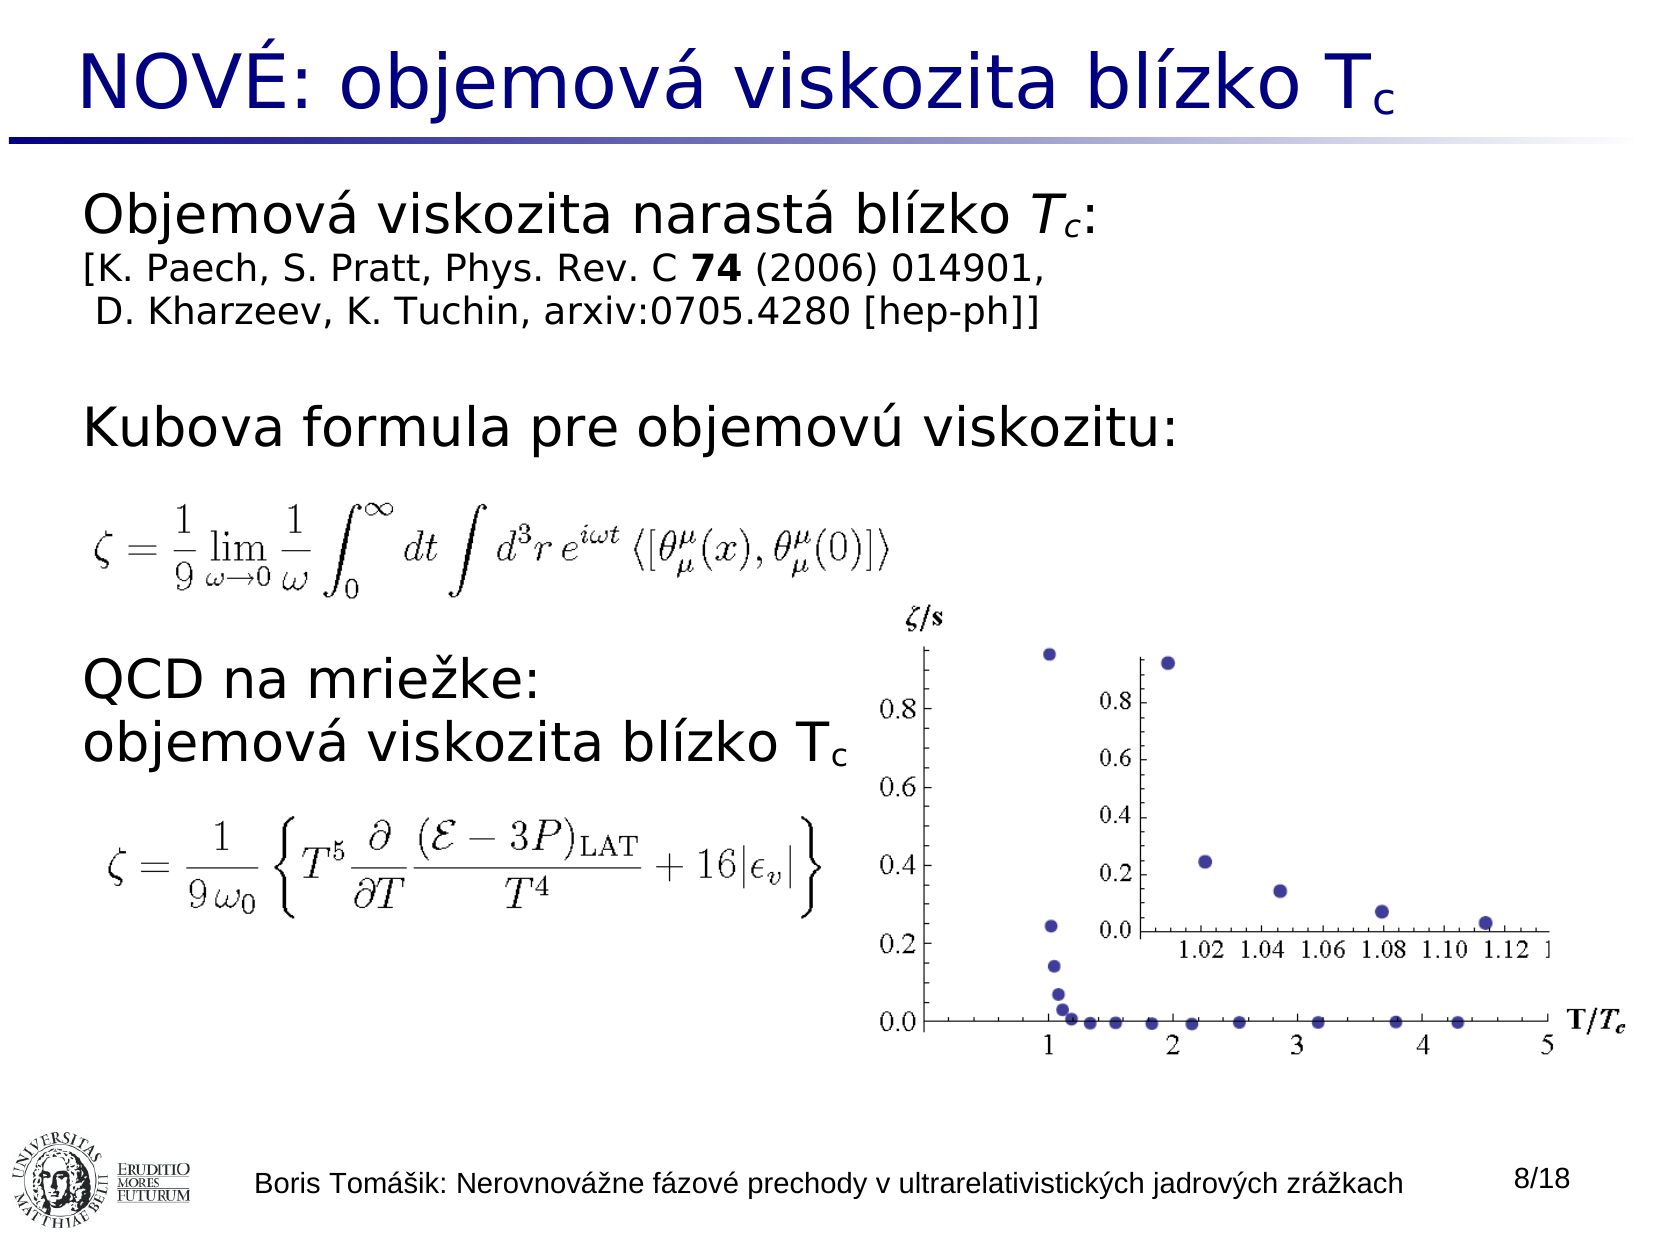

# NOVÉ: objemová viskozita blízko Tc
Objemová viskozita narastá blízko Tc:
[K. Paech, S. Pratt, Phys. Rev. C 74 (2006) 014901,
 D. Kharzeev, K. Tuchin, arxiv:0705.4280 [hep-ph]]
Kubova formula pre objemovú viskozitu:
QCD na mriežke:
objemová viskozita blízko Tc
8